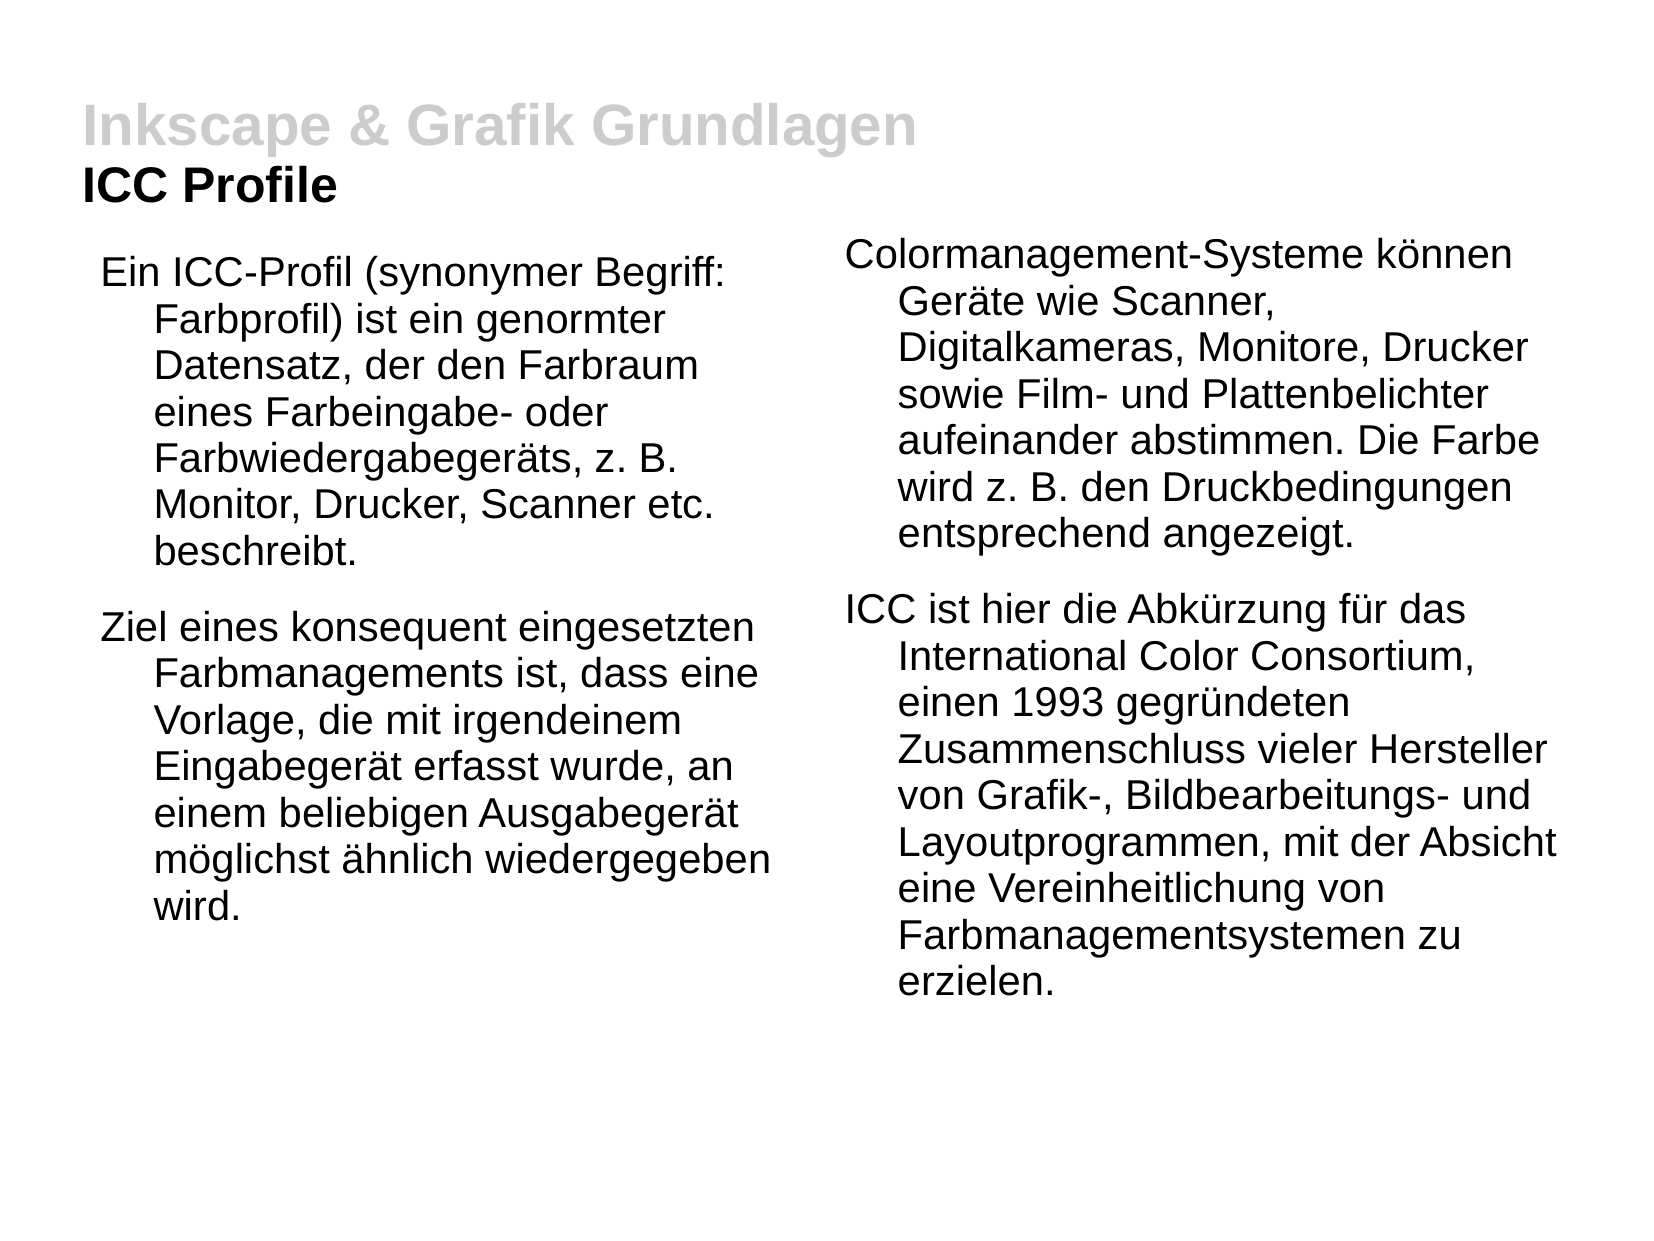

# Inkscape & Grafik Grundlagen ICC Profile
Colormanagement-Systeme können Geräte wie Scanner, Digitalkameras, Monitore, Drucker sowie Film- und Plattenbelichter aufeinander abstimmen. Die Farbe wird z. B. den Druckbedingungen entsprechend angezeigt.
ICC ist hier die Abkürzung für das International Color Consortium, einen 1993 gegründeten Zusammenschluss vieler Hersteller von Grafik-, Bildbearbeitungs- und Layoutprogrammen, mit der Absicht eine Vereinheitlichung von Farbmanagementsystemen zu erzielen.
Ein ICC-Profil (synonymer Begriff: Farbprofil) ist ein genormter Datensatz, der den Farbraum eines Farbeingabe- oder Farbwiedergabegeräts, z. B. Monitor, Drucker, Scanner etc. beschreibt.
Ziel eines konsequent eingesetzten Farbmanagements ist, dass eine Vorlage, die mit irgendeinem Eingabegerät erfasst wurde, an einem beliebigen Ausgabegerät möglichst ähnlich wiedergegeben wird.